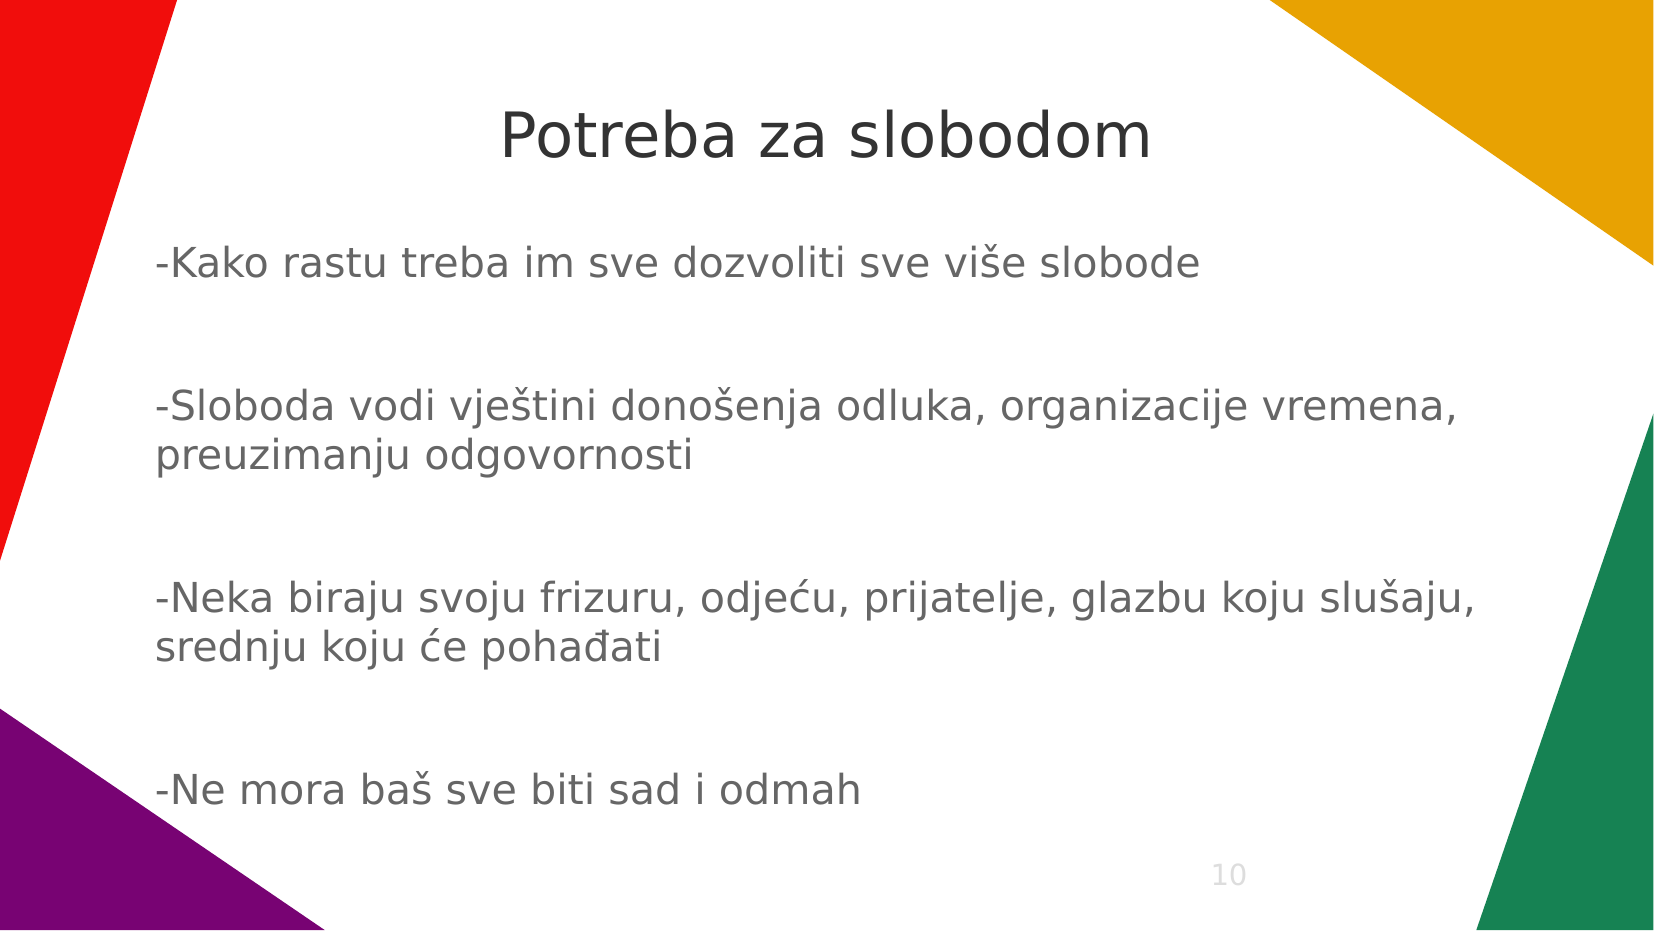

# Potreba za slobodom
-Kako rastu treba im sve dozvoliti sve više slobode
-Sloboda vodi vještini donošenja odluka, organizacije vremena, preuzimanju odgovornosti
-Neka biraju svoju frizuru, odjeću, prijatelje, glazbu koju slušaju, srednju koju će pohađati
-Ne mora baš sve biti sad i odmah